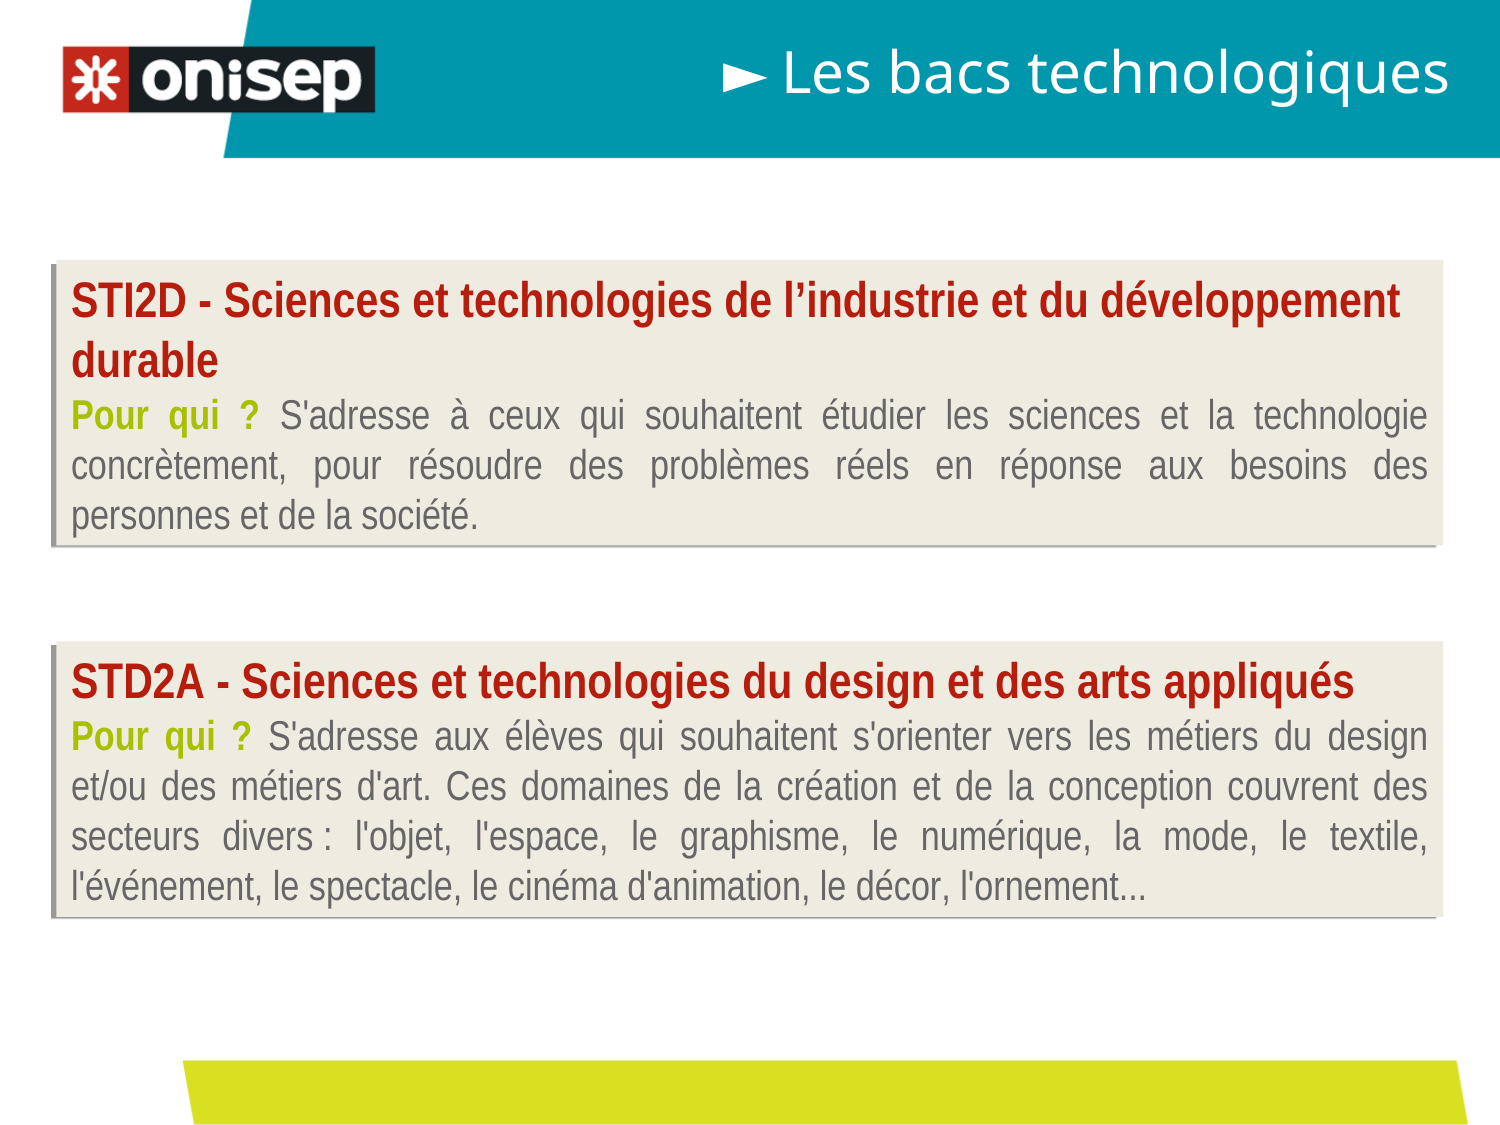

► Les bacs technologiques
STI2D - Sciences et technologies de l’industrie et du développement durable
Pour qui ? S'adresse à ceux qui souhaitent étudier les sciences et la technologie concrètement, pour résoudre des problèmes réels en réponse aux besoins des personnes et de la société.
STD2A - Sciences et technologies du design et des arts appliqués
Pour qui ? S'adresse aux élèves qui souhaitent s'orienter vers les métiers du design et/ou des métiers d'art. Ces domaines de la création et de la conception couvrent des secteurs divers : l'objet, l'espace, le graphisme, le numérique, la mode, le textile, l'événement, le spectacle, le cinéma d'animation, le décor, l'ornement...